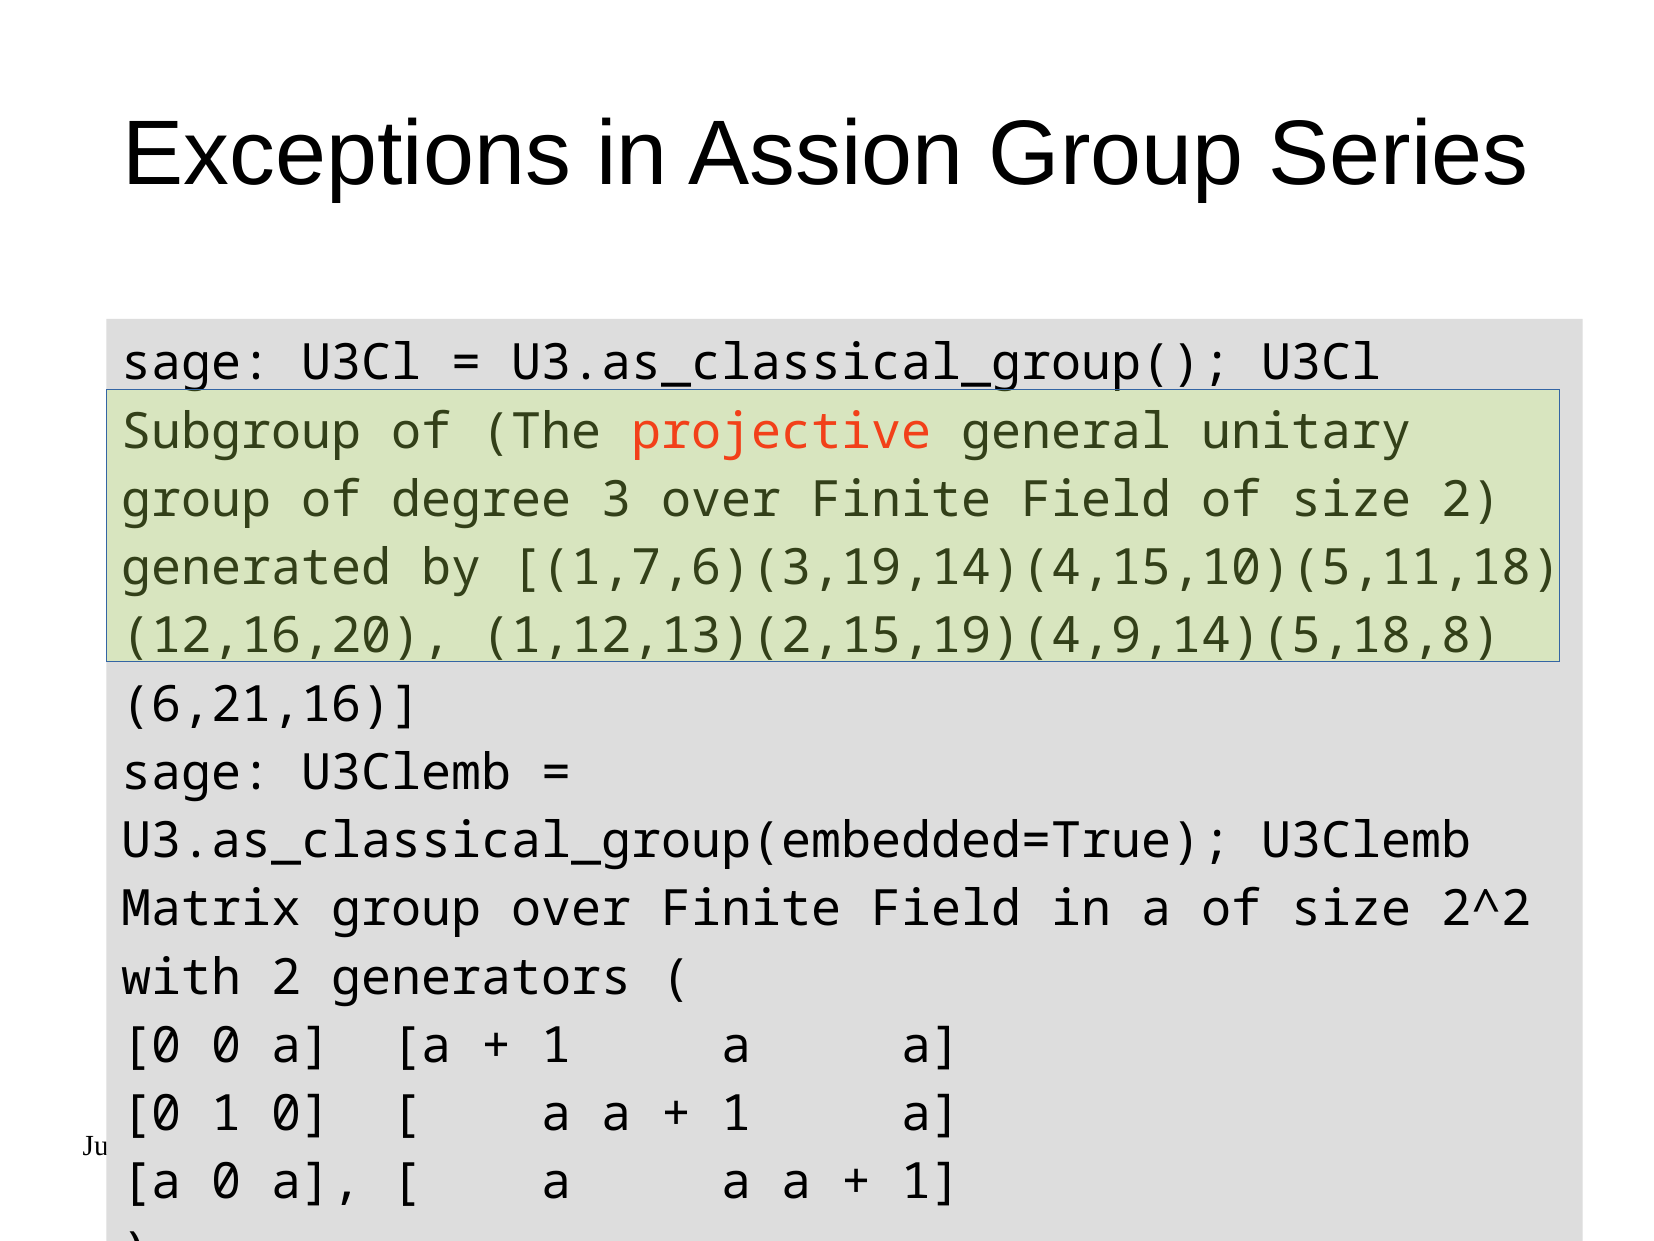

# Exceptions in Assion Group Series
sage: U3Cl = U3.as_classical_group(); U3Cl
Subgroup of (The projective general unitary group of degree 3 over Finite Field of size 2) generated by [(1,7,6)(3,19,14)(4,15,10)(5,11,18)(12,16,20), (1,12,13)(2,15,19)(4,9,14)(5,18,8)(6,21,16)]
sage: U3Clemb = U3.as_classical_group(embedded=True); U3Clemb
Matrix group over Finite Field in a of size 2^2 with 2 generators (
[0 0 a] [a + 1 a a]
[0 1 0] [ a a + 1 a]
[a 0 a], [ a a a + 1]
)
July 3, 2018
Sebastian Oehms: Cubic Braid Groups
75